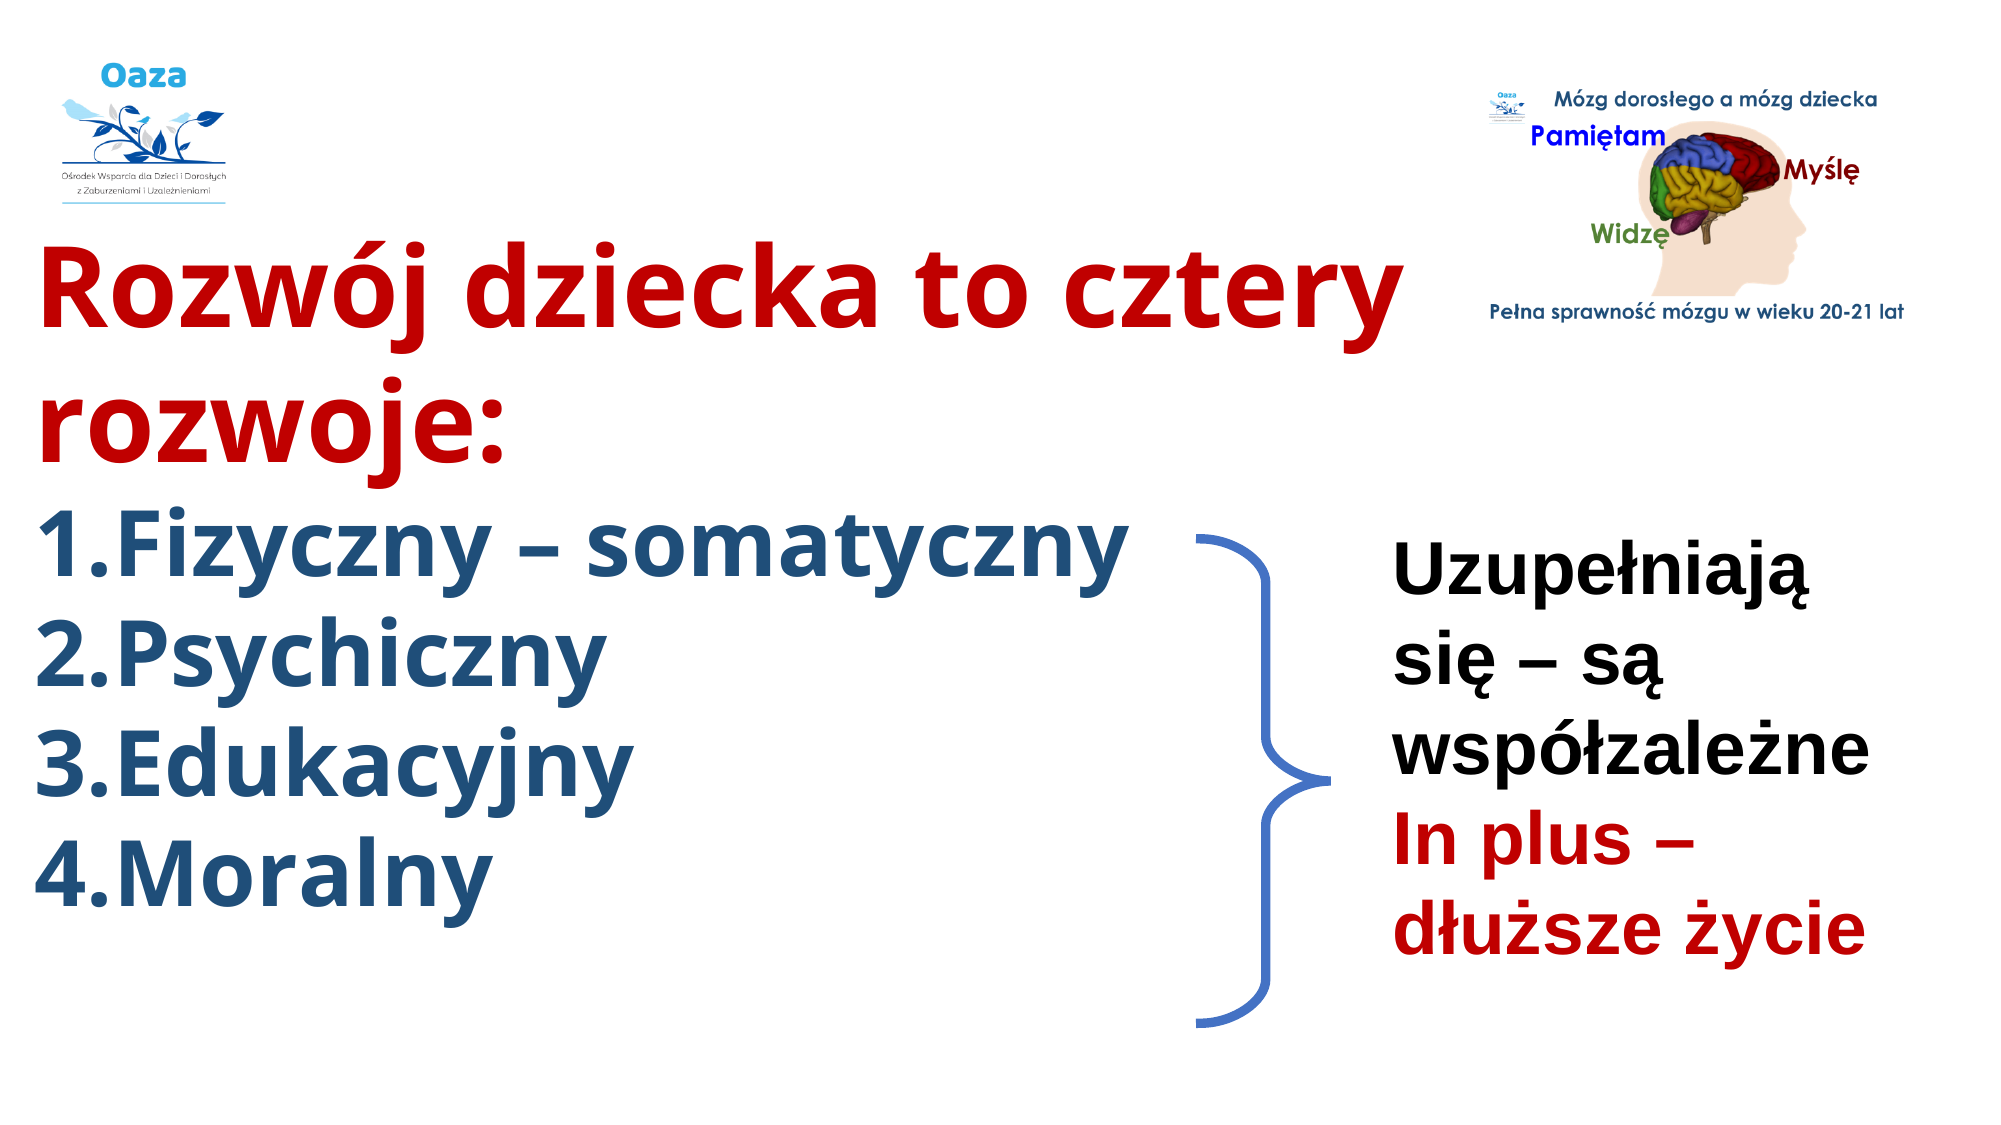

Rozwój dziecka to cztery rozwoje:
Fizyczny – somatyczny
Psychiczny
Edukacyjny
Moralny
Uzupełniają się – są współzależne
In plus – dłuższe życie